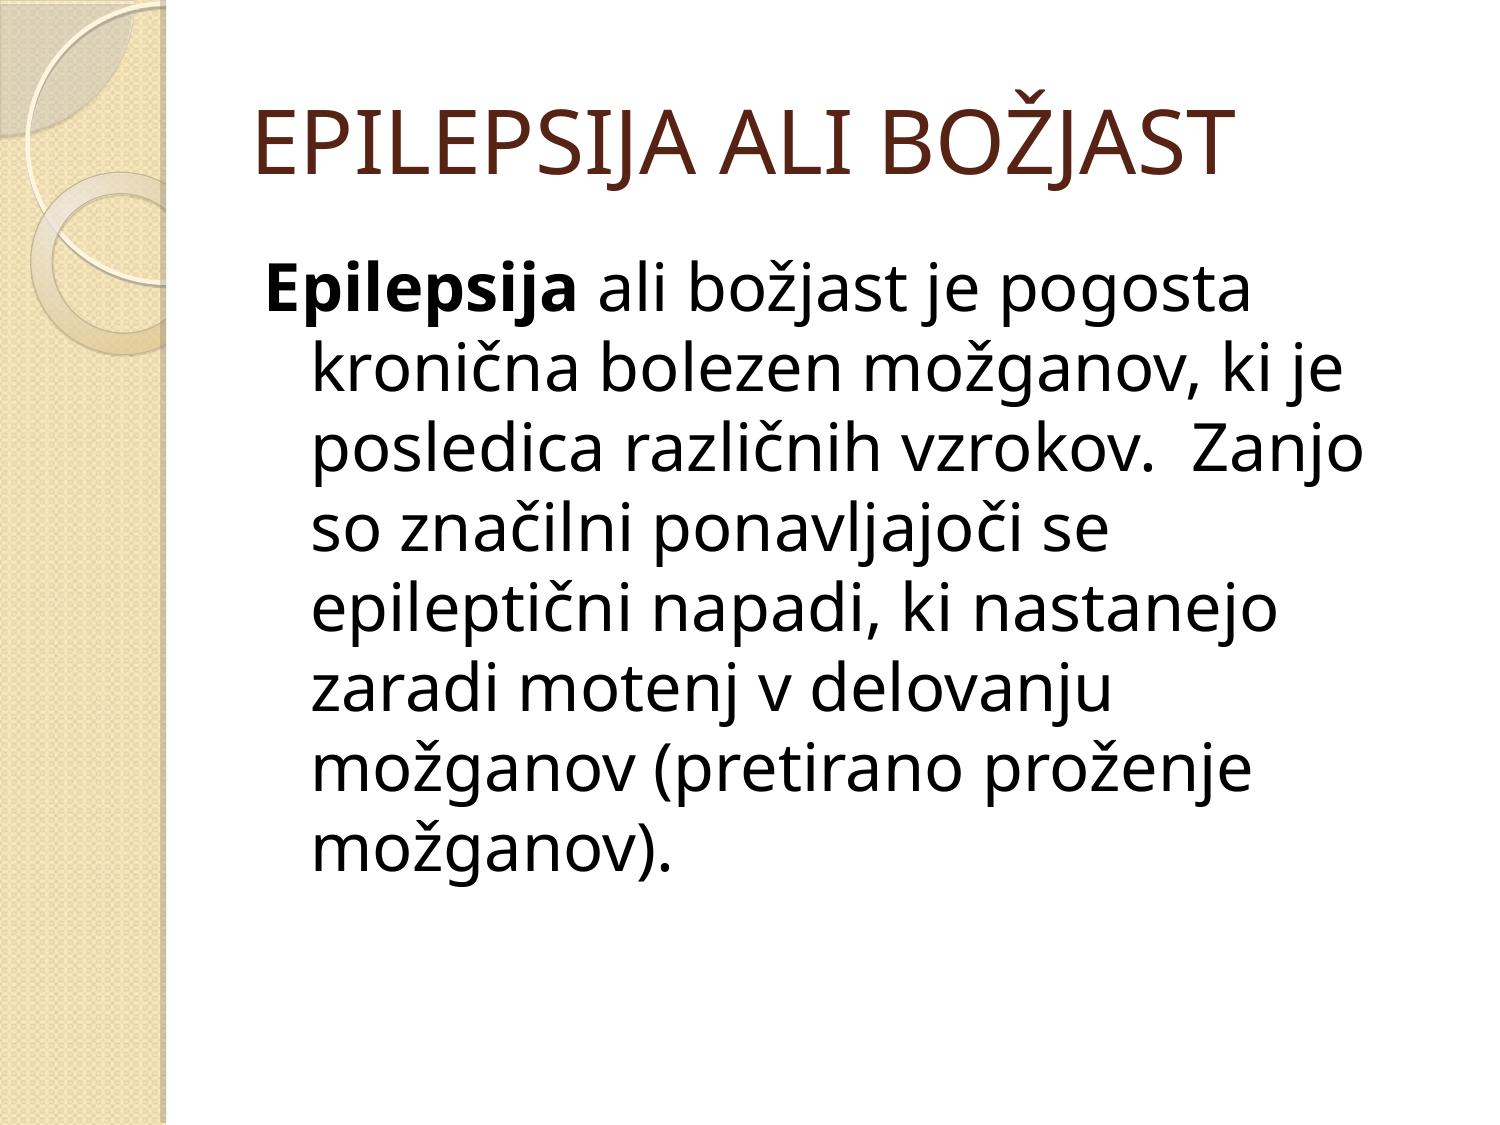

# EPILEPSIJA ALI BOŽJAST
Epilepsija ali božjast je pogosta kronična bolezen možganov, ki je posledica različnih vzrokov. Zanjo so značilni ponavljajoči se epileptični napadi, ki nastanejo zaradi motenj v delovanju možganov (pretirano proženje možganov).